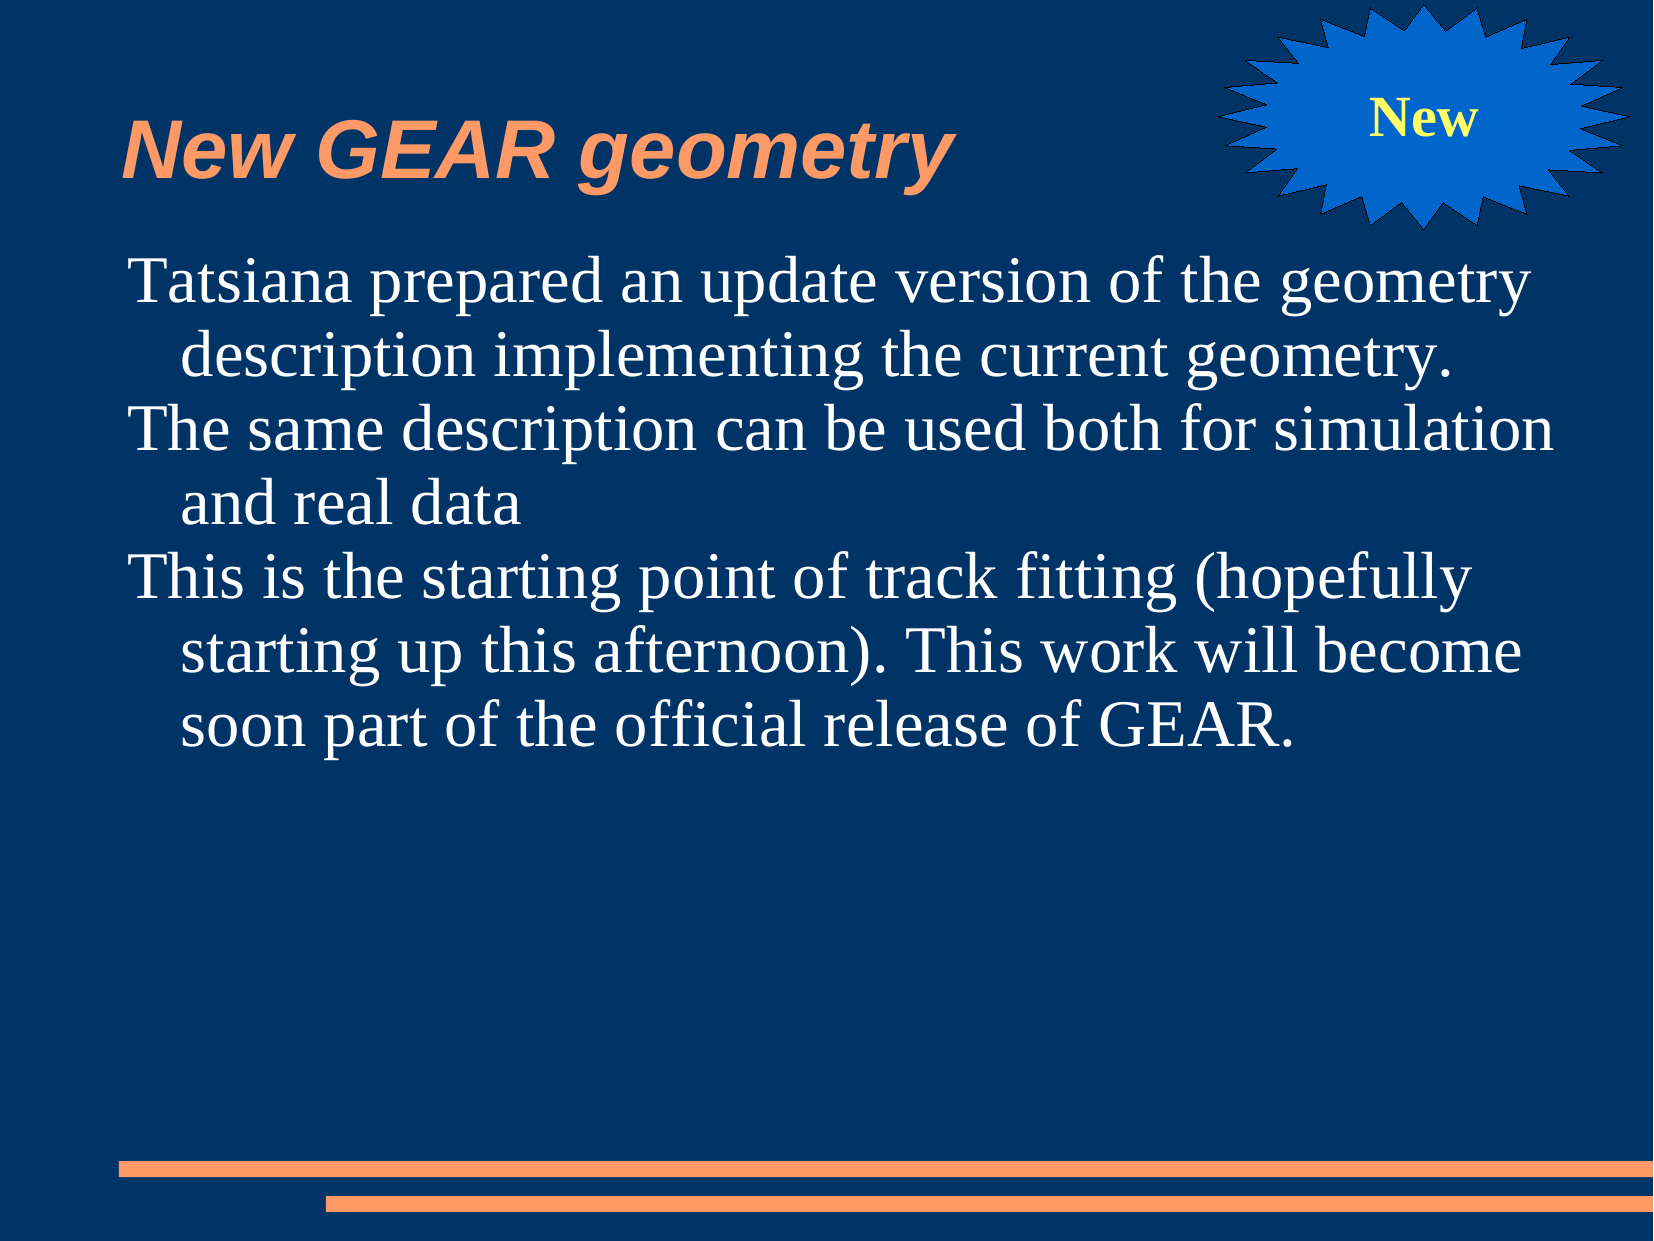

New
# New GEAR geometry
Tatsiana prepared an update version of the geometry description implementing the current geometry.
The same description can be used both for simulation and real data
This is the starting point of track fitting (hopefully starting up this afternoon). This work will become soon part of the official release of GEAR.